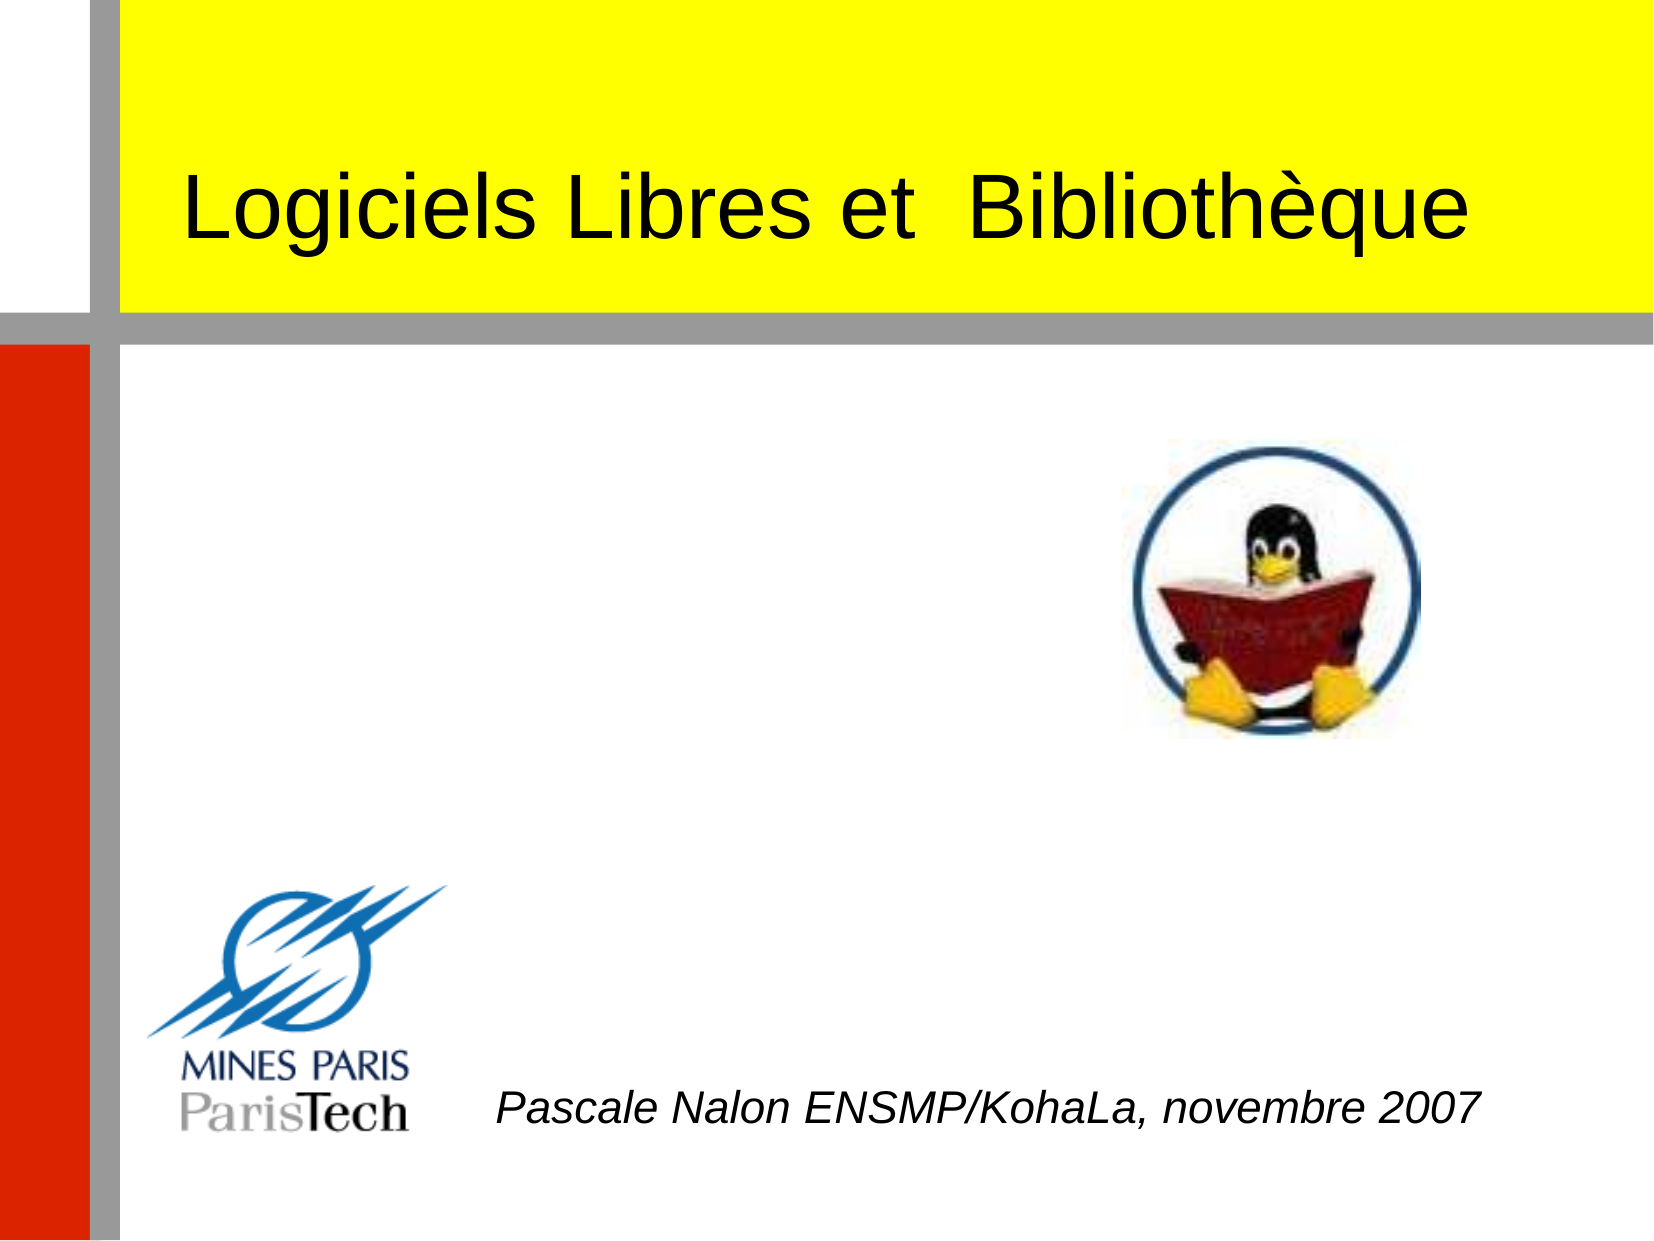

# Logiciels Libres et Bibliothèque
Pascale Nalon ENSMP/KohaLa, novembre 2007